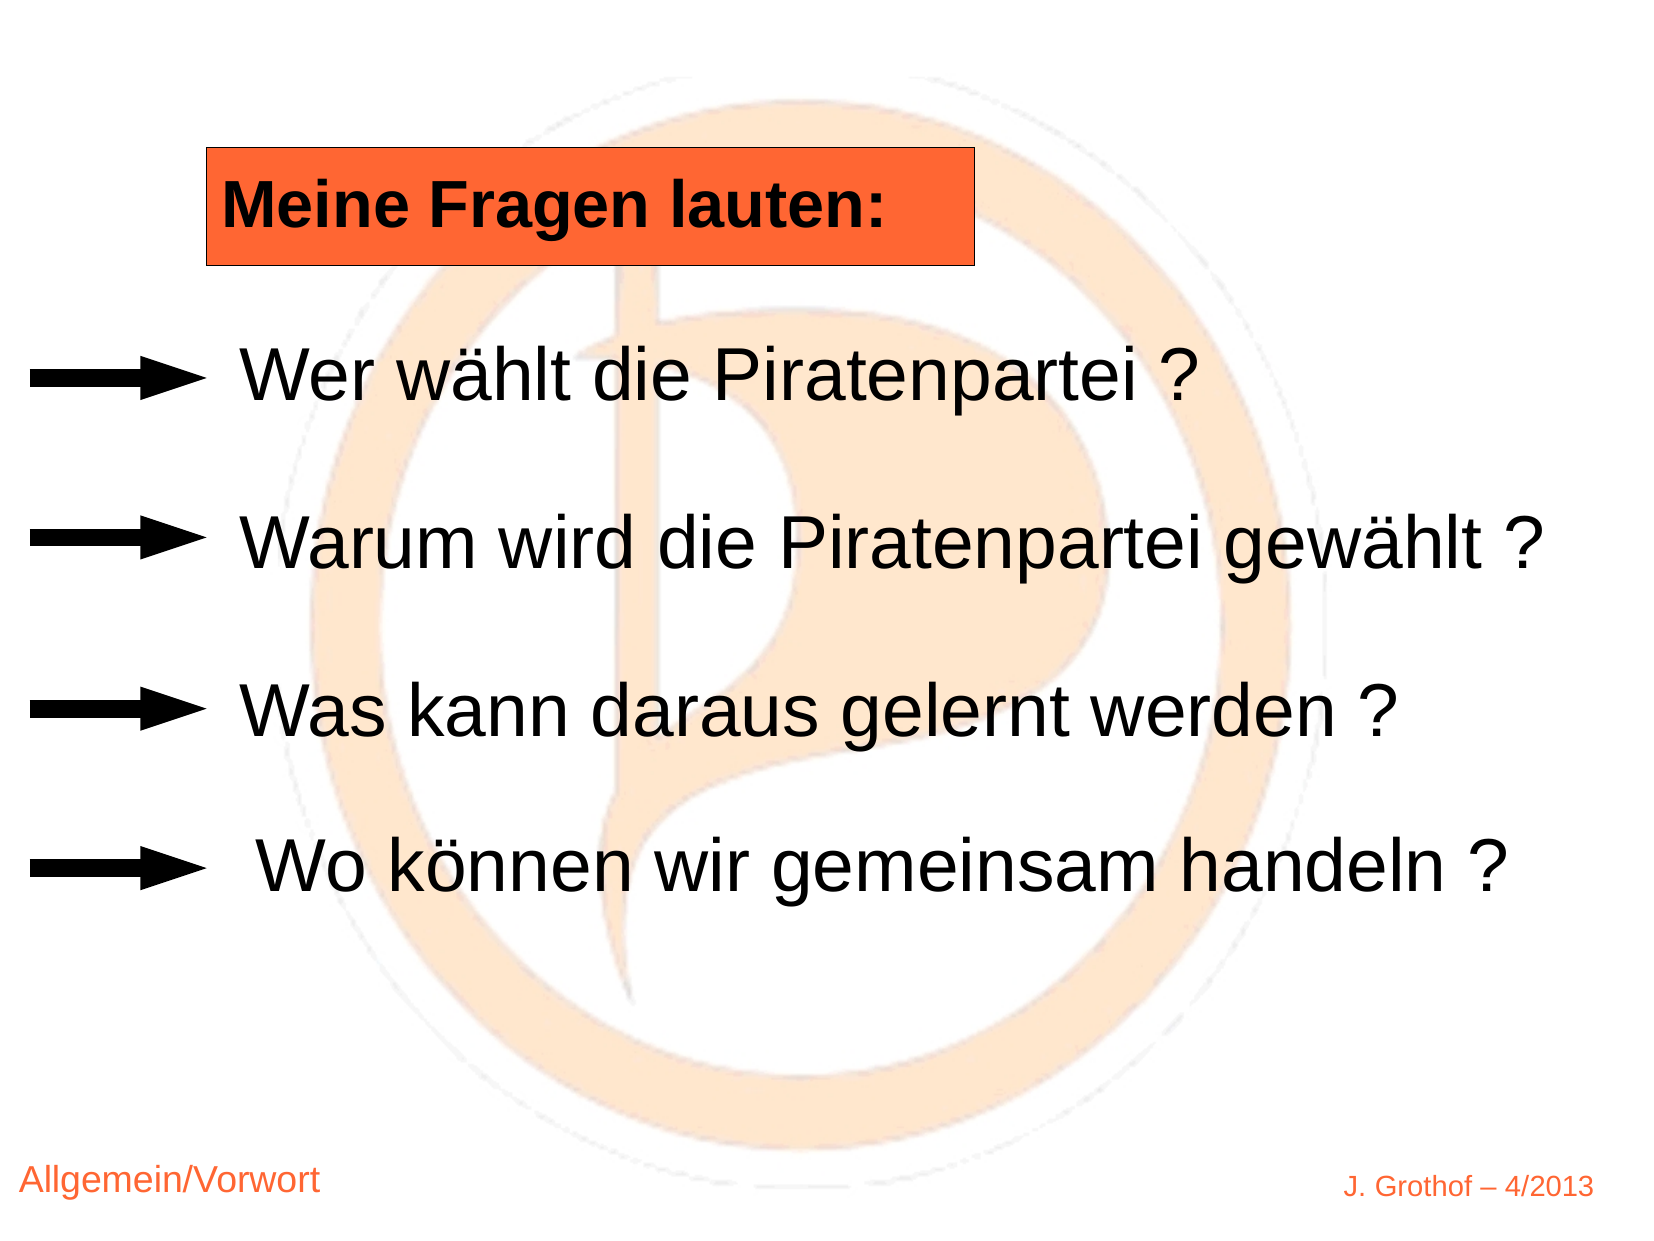

Meine Fragen lauten:
 Wer wählt die Piratenpartei ?
 Warum wird die Piratenpartei gewählt ?
 Was kann daraus gelernt werden ?
Wo können wir gemeinsam handeln ?
Allgemein/Vorwort